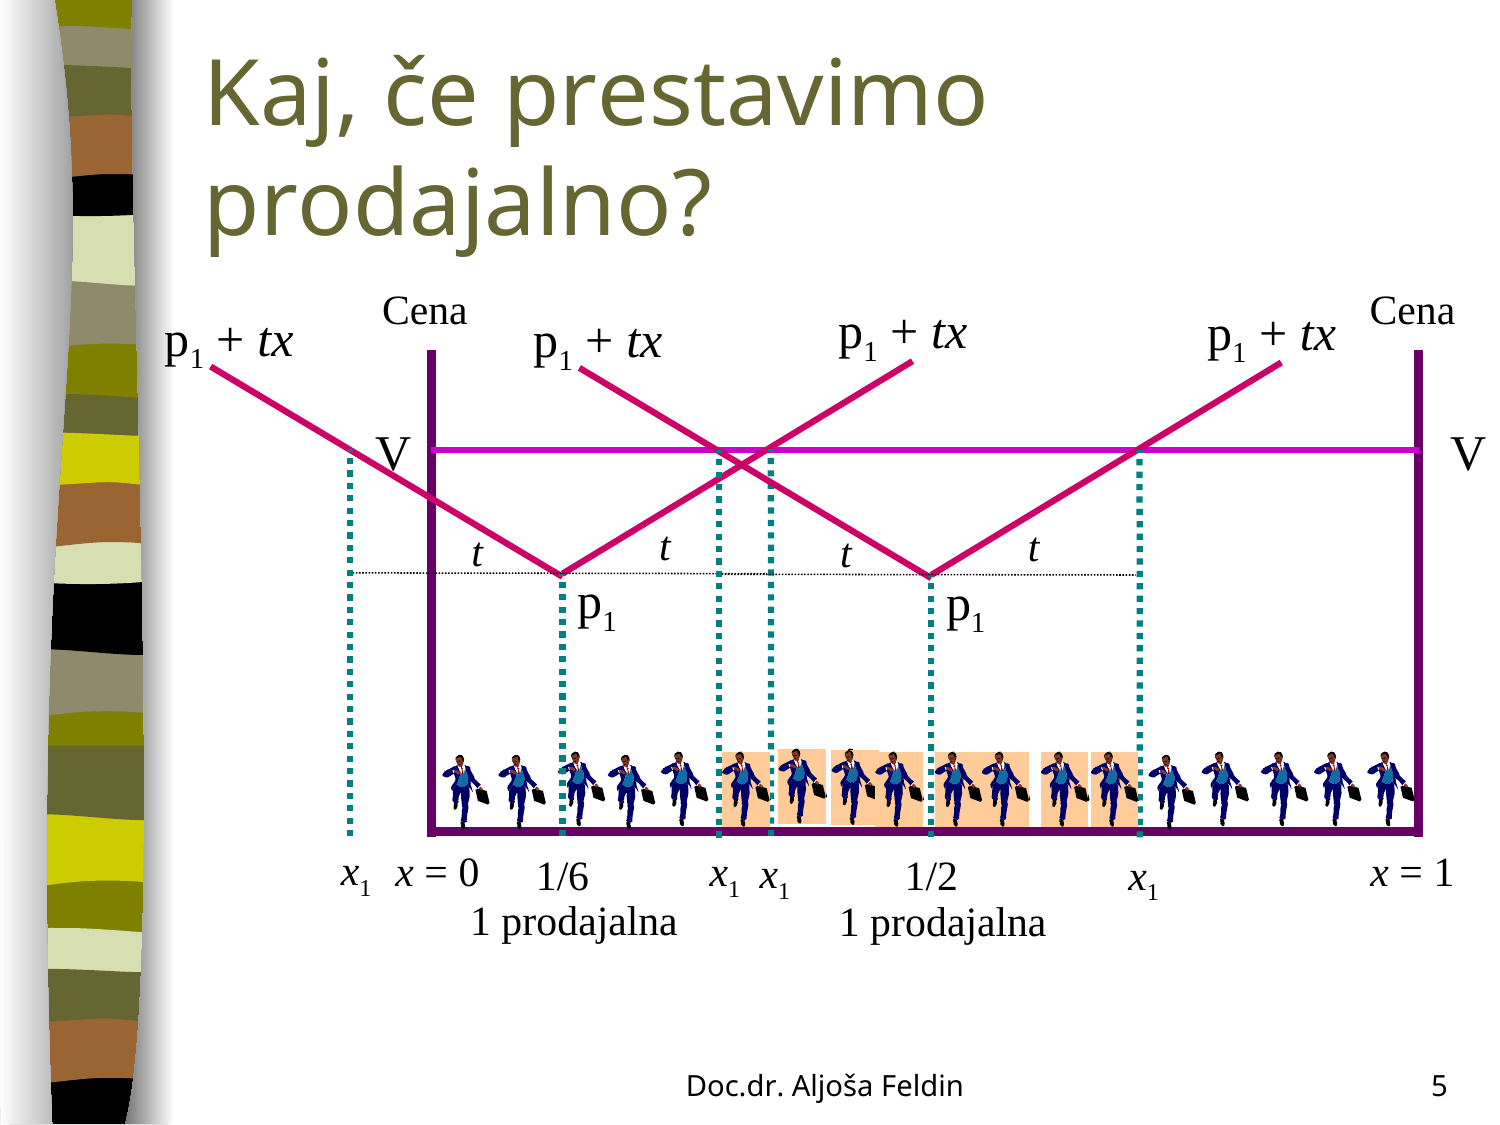

# Kaj, če prestavimo prodajalno?
Cena
Cena
p1 + tx
p1 + tx
t
t
p1
x1
x1
1/6
 1 prodajalna
p1 + tx
p1 + tx
t
t
p1
x1
x1
1/2
 1 prodajalna
V
V
x = 0
x = 1
Doc.dr. Aljoša Feldin